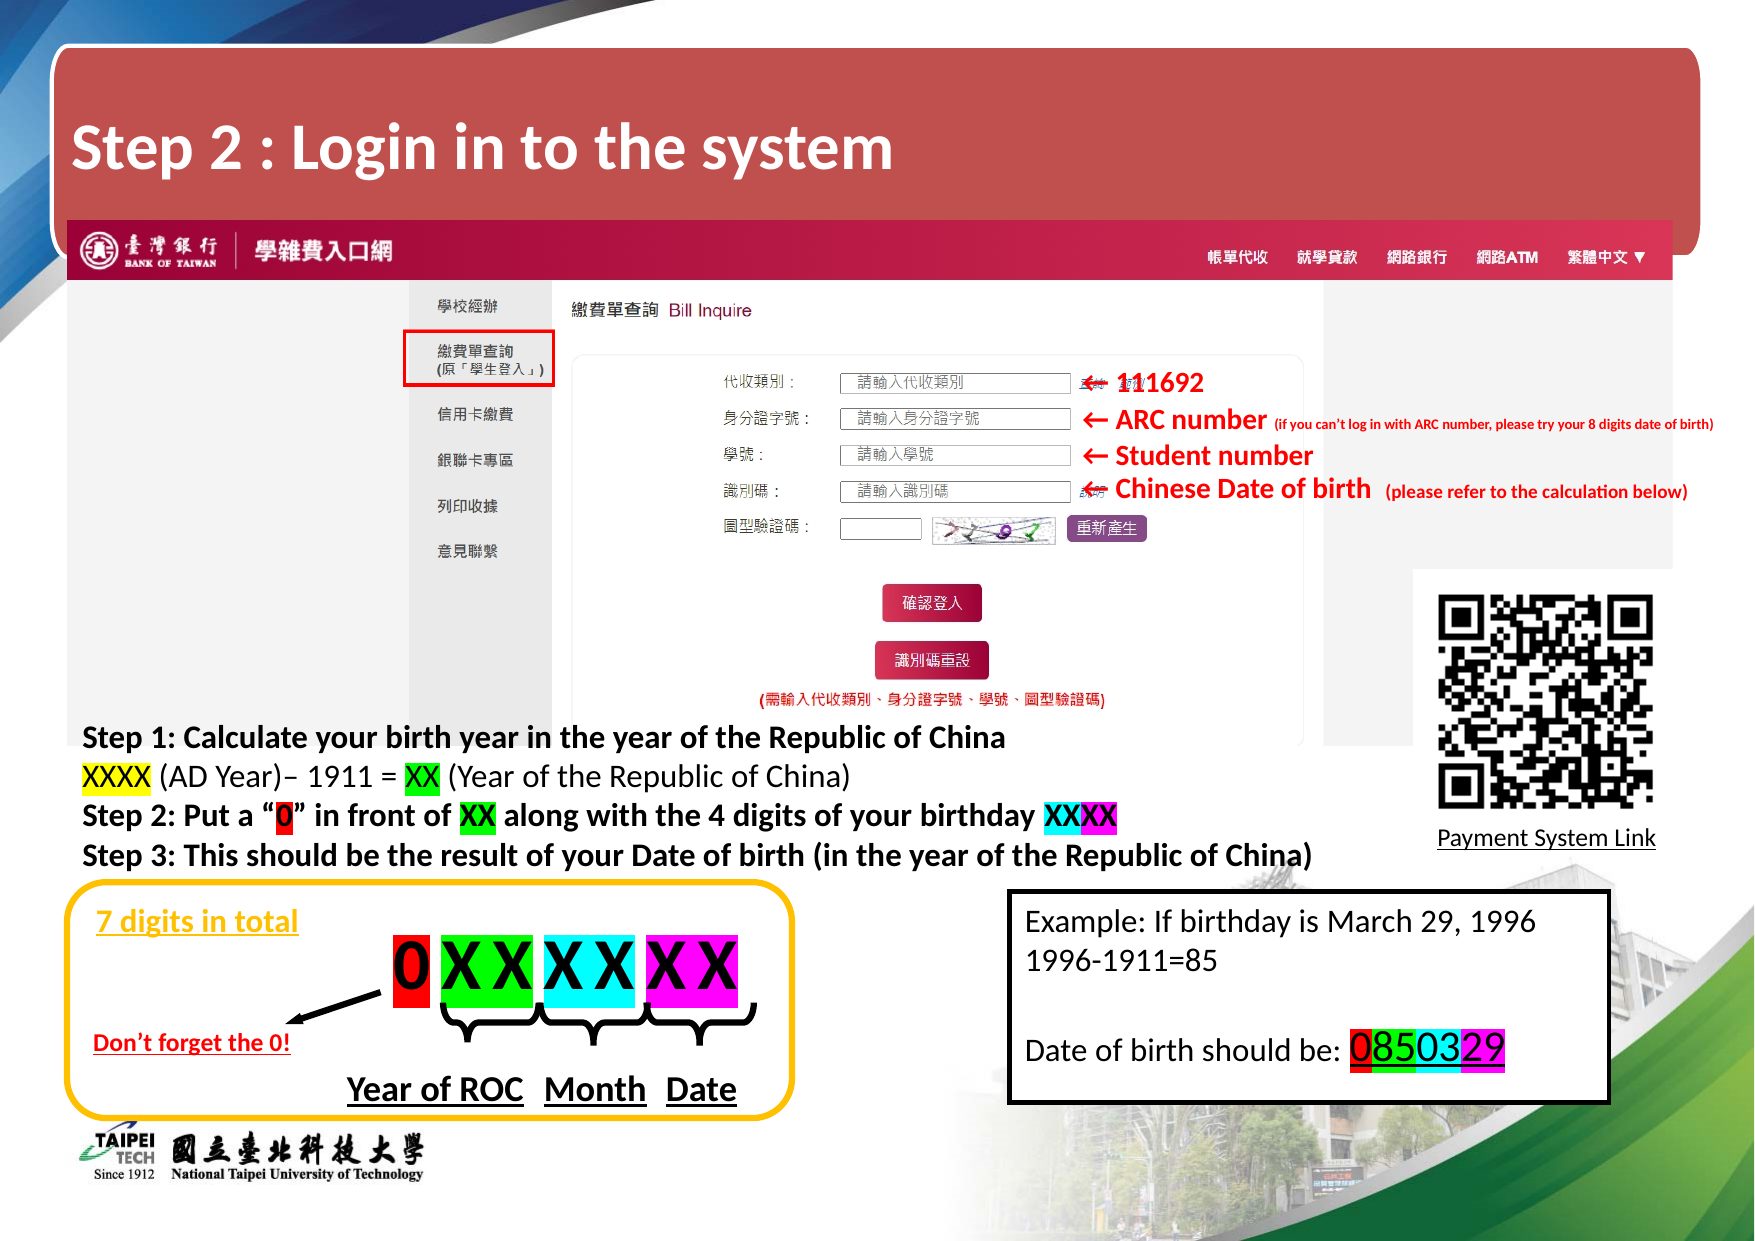

Step 2 : Login in to the system
← ARC number (if you can’t log in with ARC number, please try your 8 digits date of birth)
← Student number
← Chinese Date of birth (please refer to the calculation below)
← 111692
Step 1: Calculate your birth year in the year of the Republic of China
XXXX (AD Year)– 1911 = XX (Year of the Republic of China)
Step 2: Put a “0” in front of XX along with the 4 digits of your birthday XXXX
Step 3: This should be the result of your Date of birth (in the year of the Republic of China)
Payment System Link
7 digits in total
Example: If birthday is March 29, 1996
1996-1911=85
Date of birth should be: 0850329
0XXXXXX
Don’t forget the 0!
Year of ROC
Month
Date